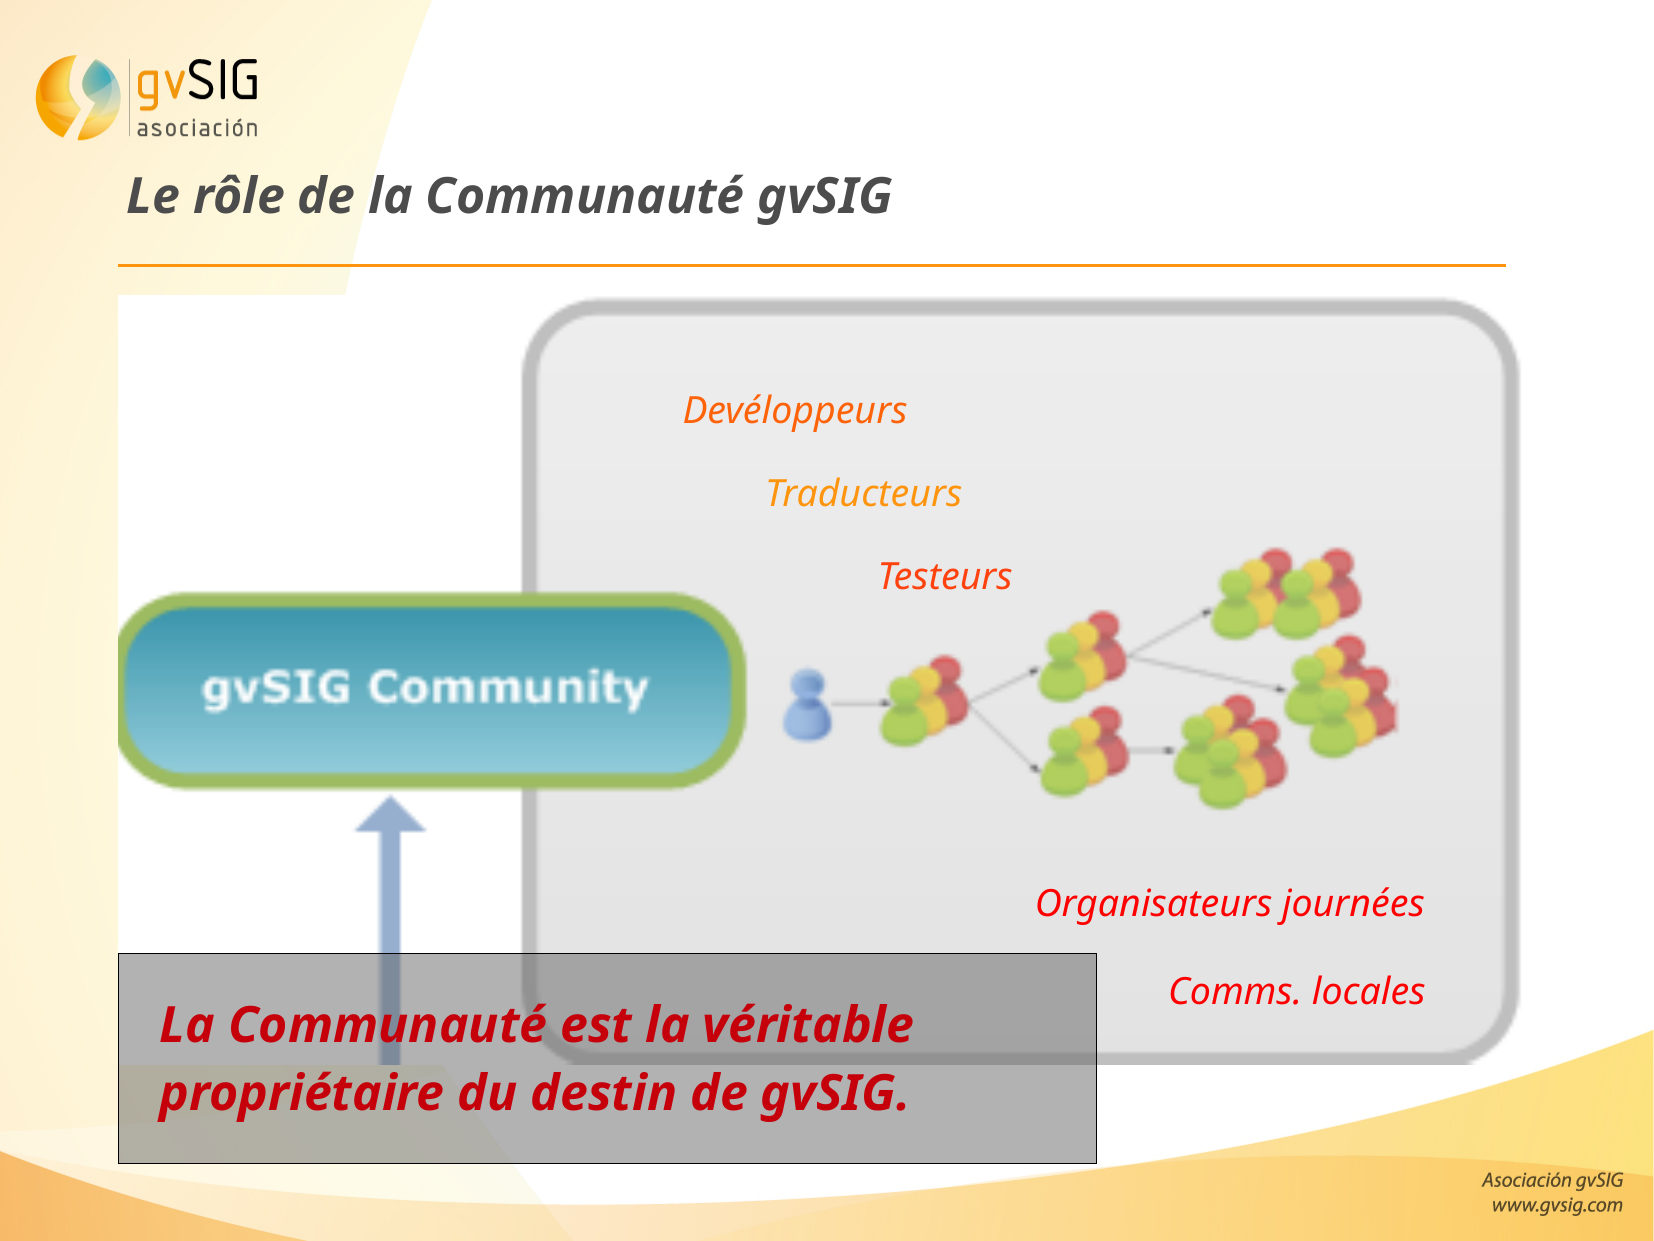

Le rôle de la Communauté gvSIG
Devéloppeurs
Traducteurs
Testeurs
Organisateurs journées
Comms. locales
La Communauté est la véritable propriétaire du destin de gvSIG.